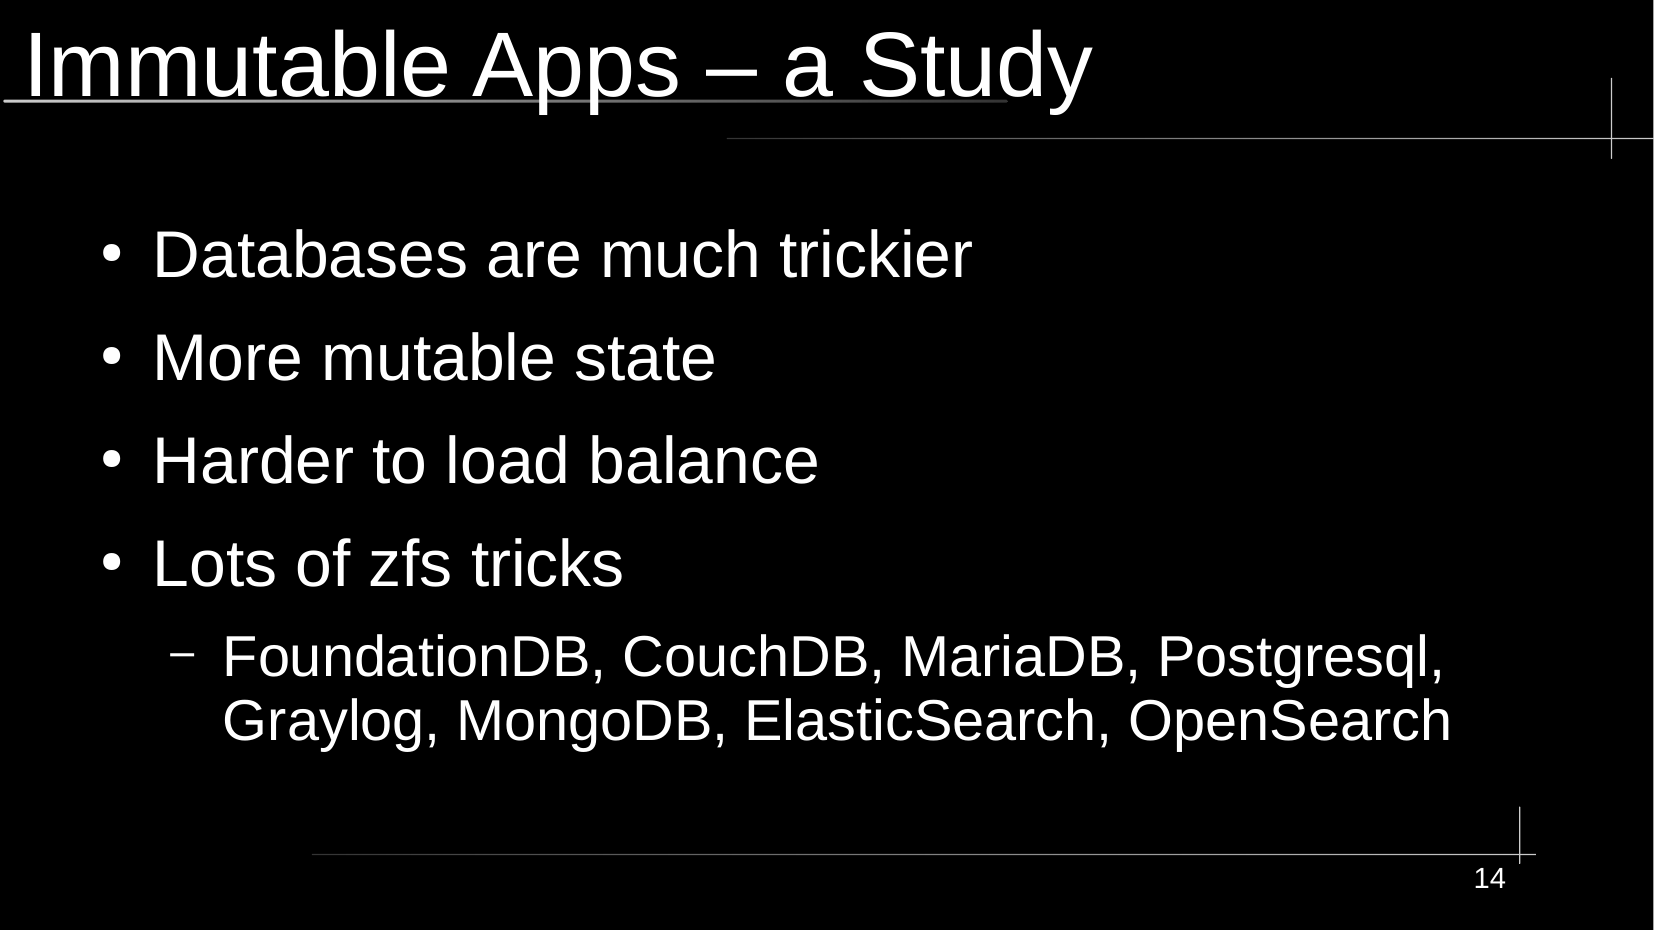

# Immutable Apps – a Study
Databases are much trickier
More mutable state
Harder to load balance
Lots of zfs tricks
FoundationDB, CouchDB, MariaDB, Postgresql, Graylog, MongoDB, ElasticSearch, OpenSearch
14